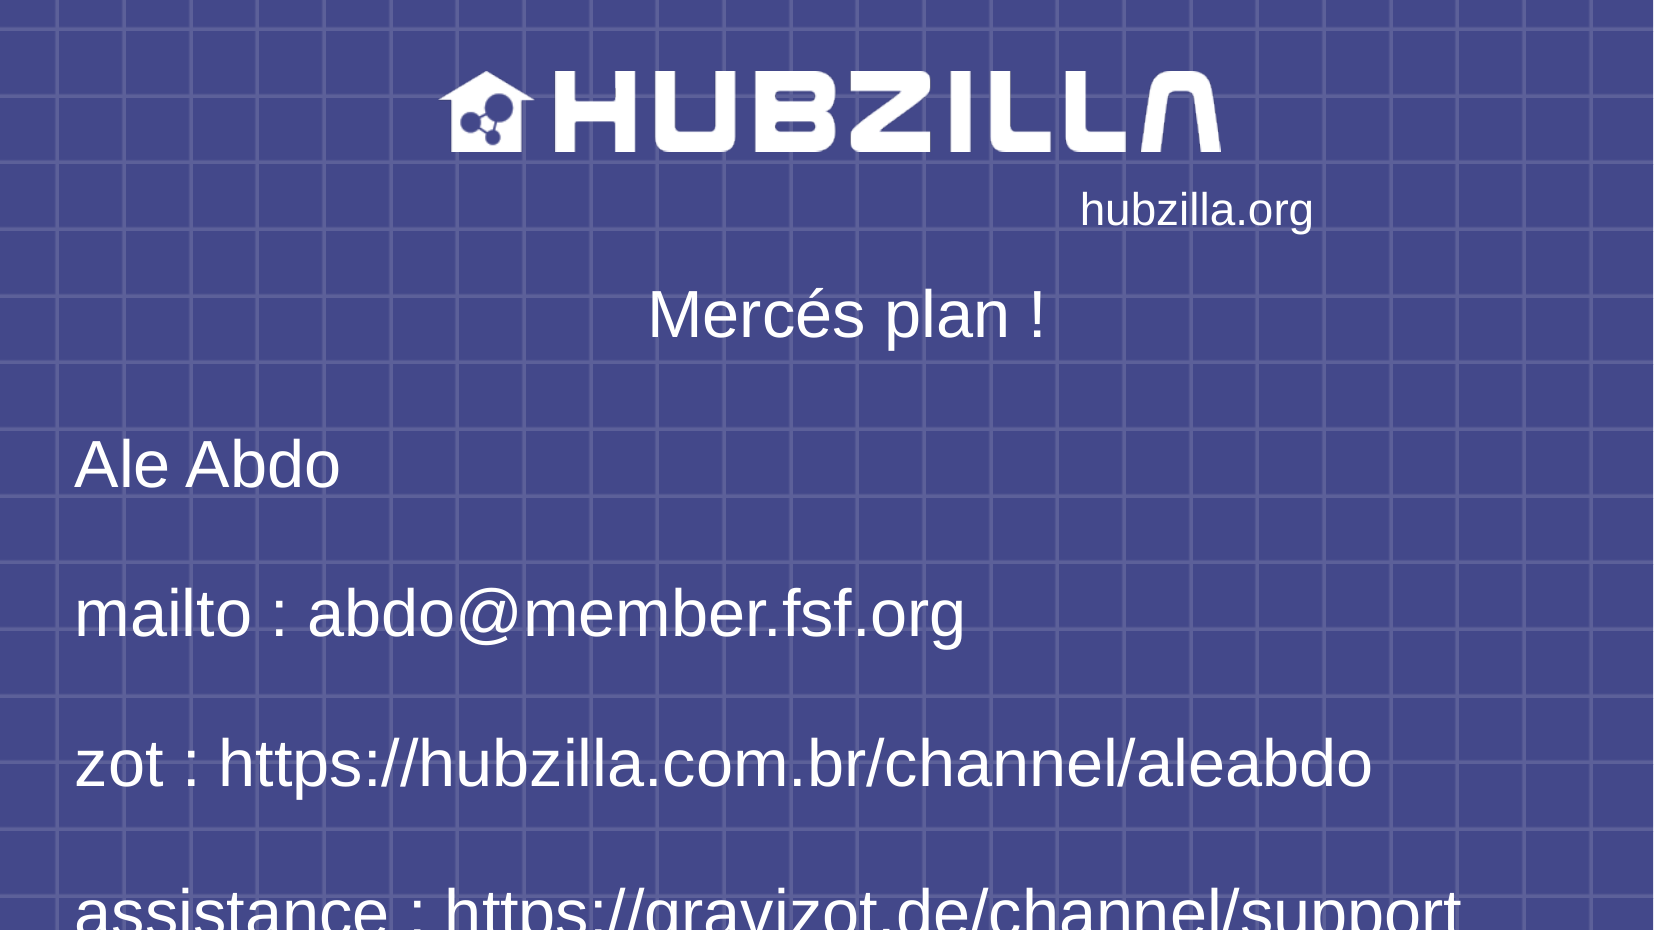

hubzilla.org
Mercés plan !
Ale Abdo
mailto : abdo@member.fsf.org
zot : https://hubzilla.com.br/channel/aleabdo
assistance : https://gravizot.de/channel/support